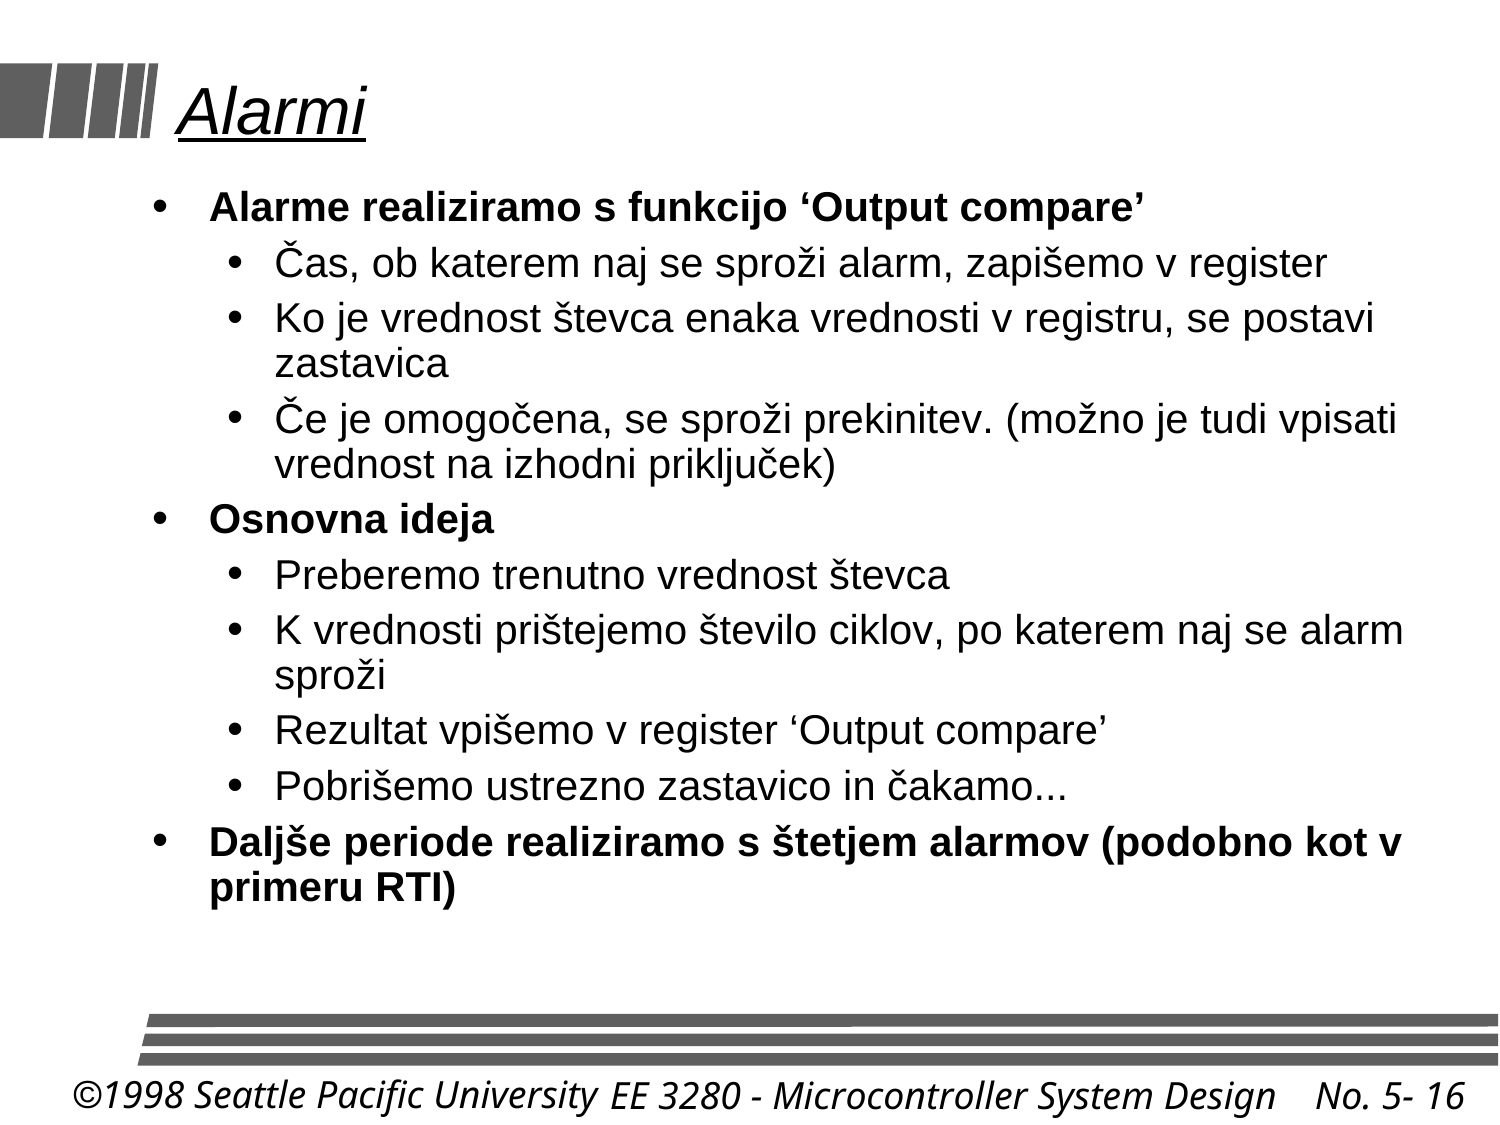

# Alarmi
Alarme realiziramo s funkcijo ‘Output compare’
Čas, ob katerem naj se sproži alarm, zapišemo v register
Ko je vrednost števca enaka vrednosti v registru, se postavi zastavica
Če je omogočena, se sproži prekinitev. (možno je tudi vpisati vrednost na izhodni priključek)
Osnovna ideja
Preberemo trenutno vrednost števca
K vrednosti prištejemo število ciklov, po katerem naj se alarm sproži
Rezultat vpišemo v register ‘Output compare’
Pobrišemo ustrezno zastavico in čakamo...
Daljše periode realiziramo s štetjem alarmov (podobno kot v primeru RTI)